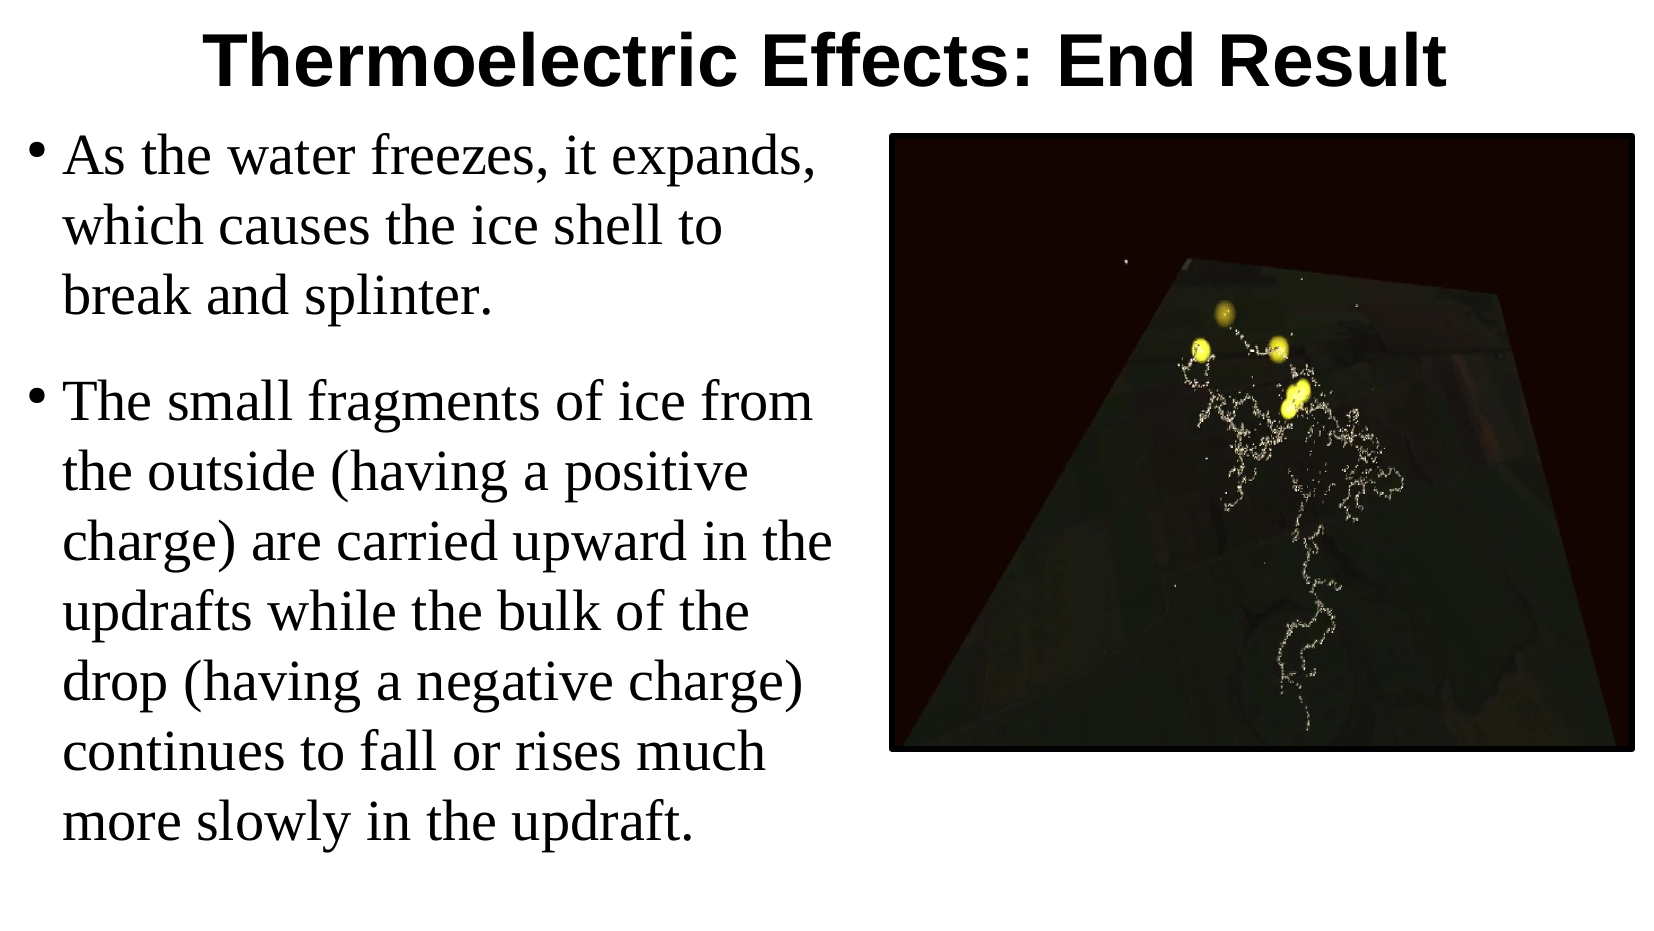

# Thermoelectric Effects: End Result
As the water freezes, it expands, which causes the ice shell to break and splinter.
The small fragments of ice from the outside (having a positive charge) are carried upward in the updrafts while the bulk of the drop (having a negative charge) continues to fall or rises much more slowly in the updraft.